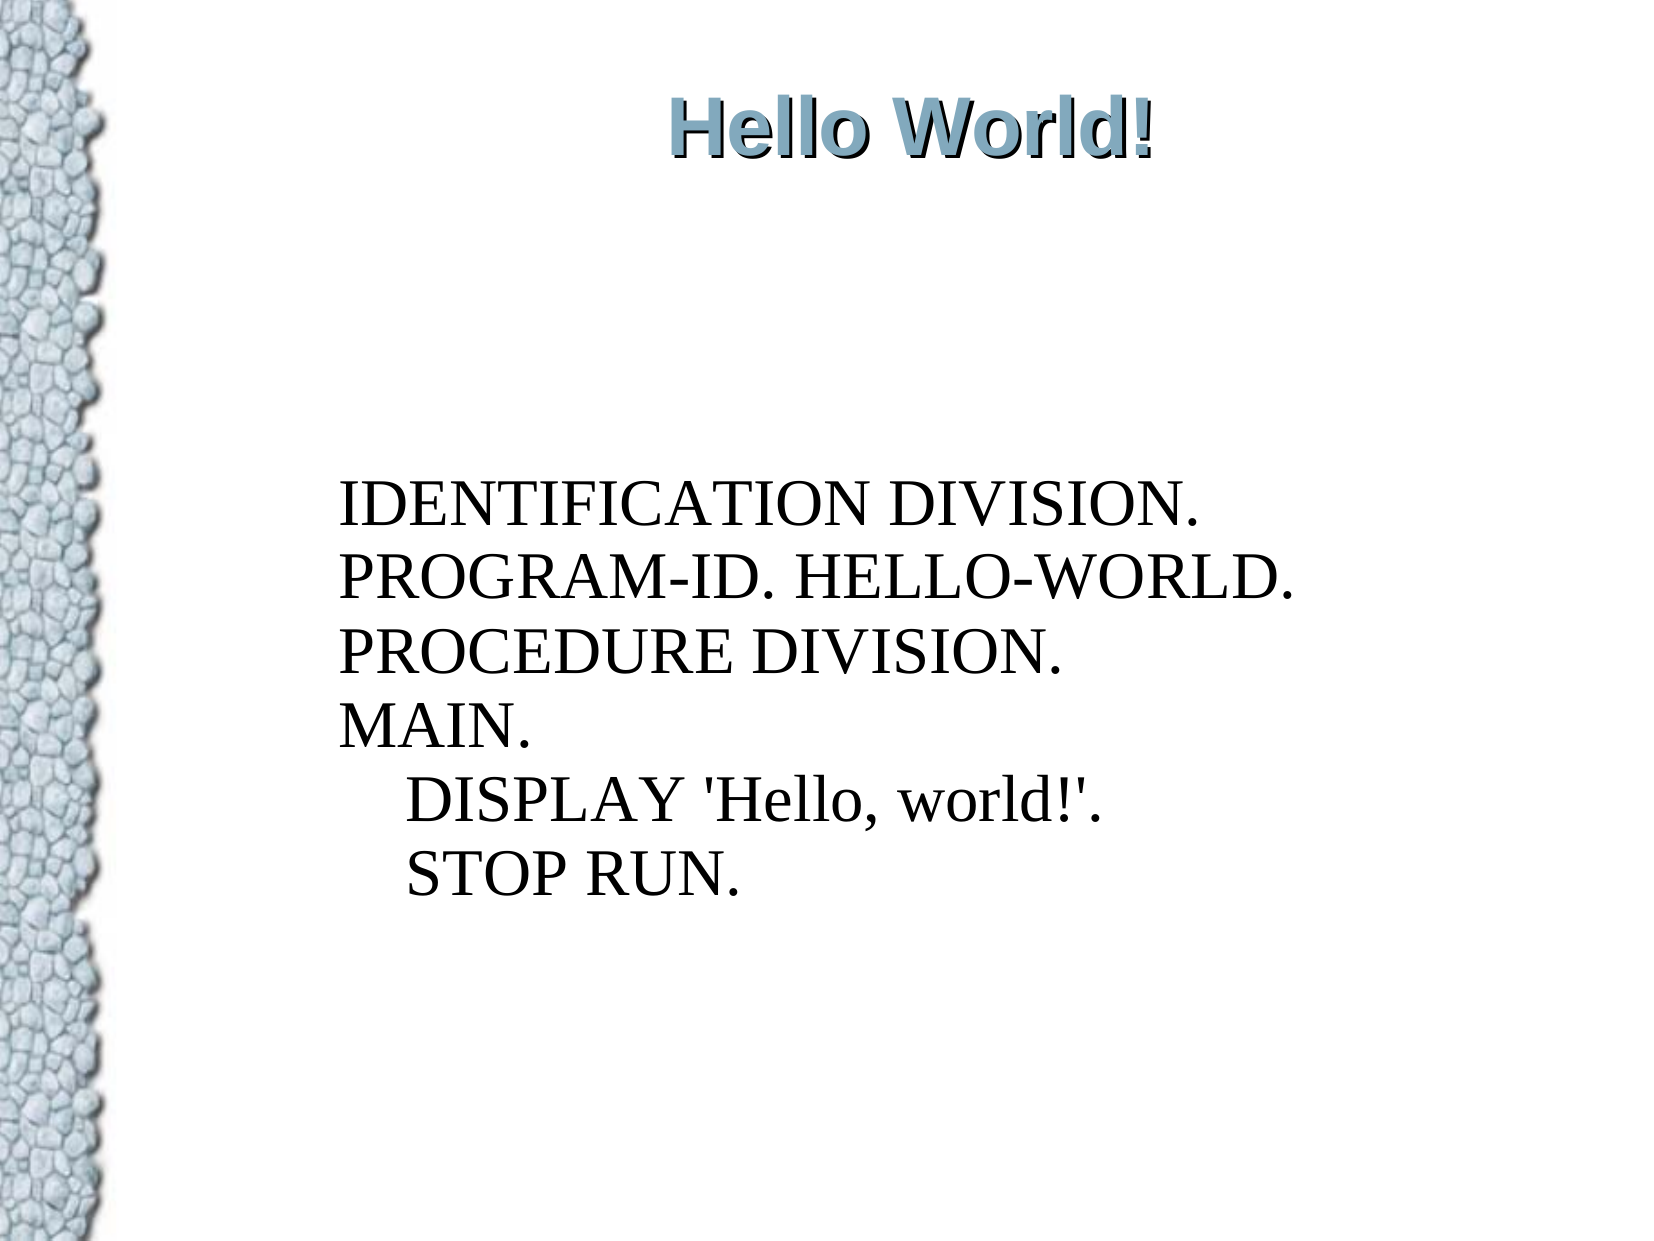

# Hello World!
 IDENTIFICATION DIVISION.
 PROGRAM-ID. HELLO-WORLD.
 PROCEDURE DIVISION.
 MAIN.
 DISPLAY 'Hello, world!'.
 STOP RUN.